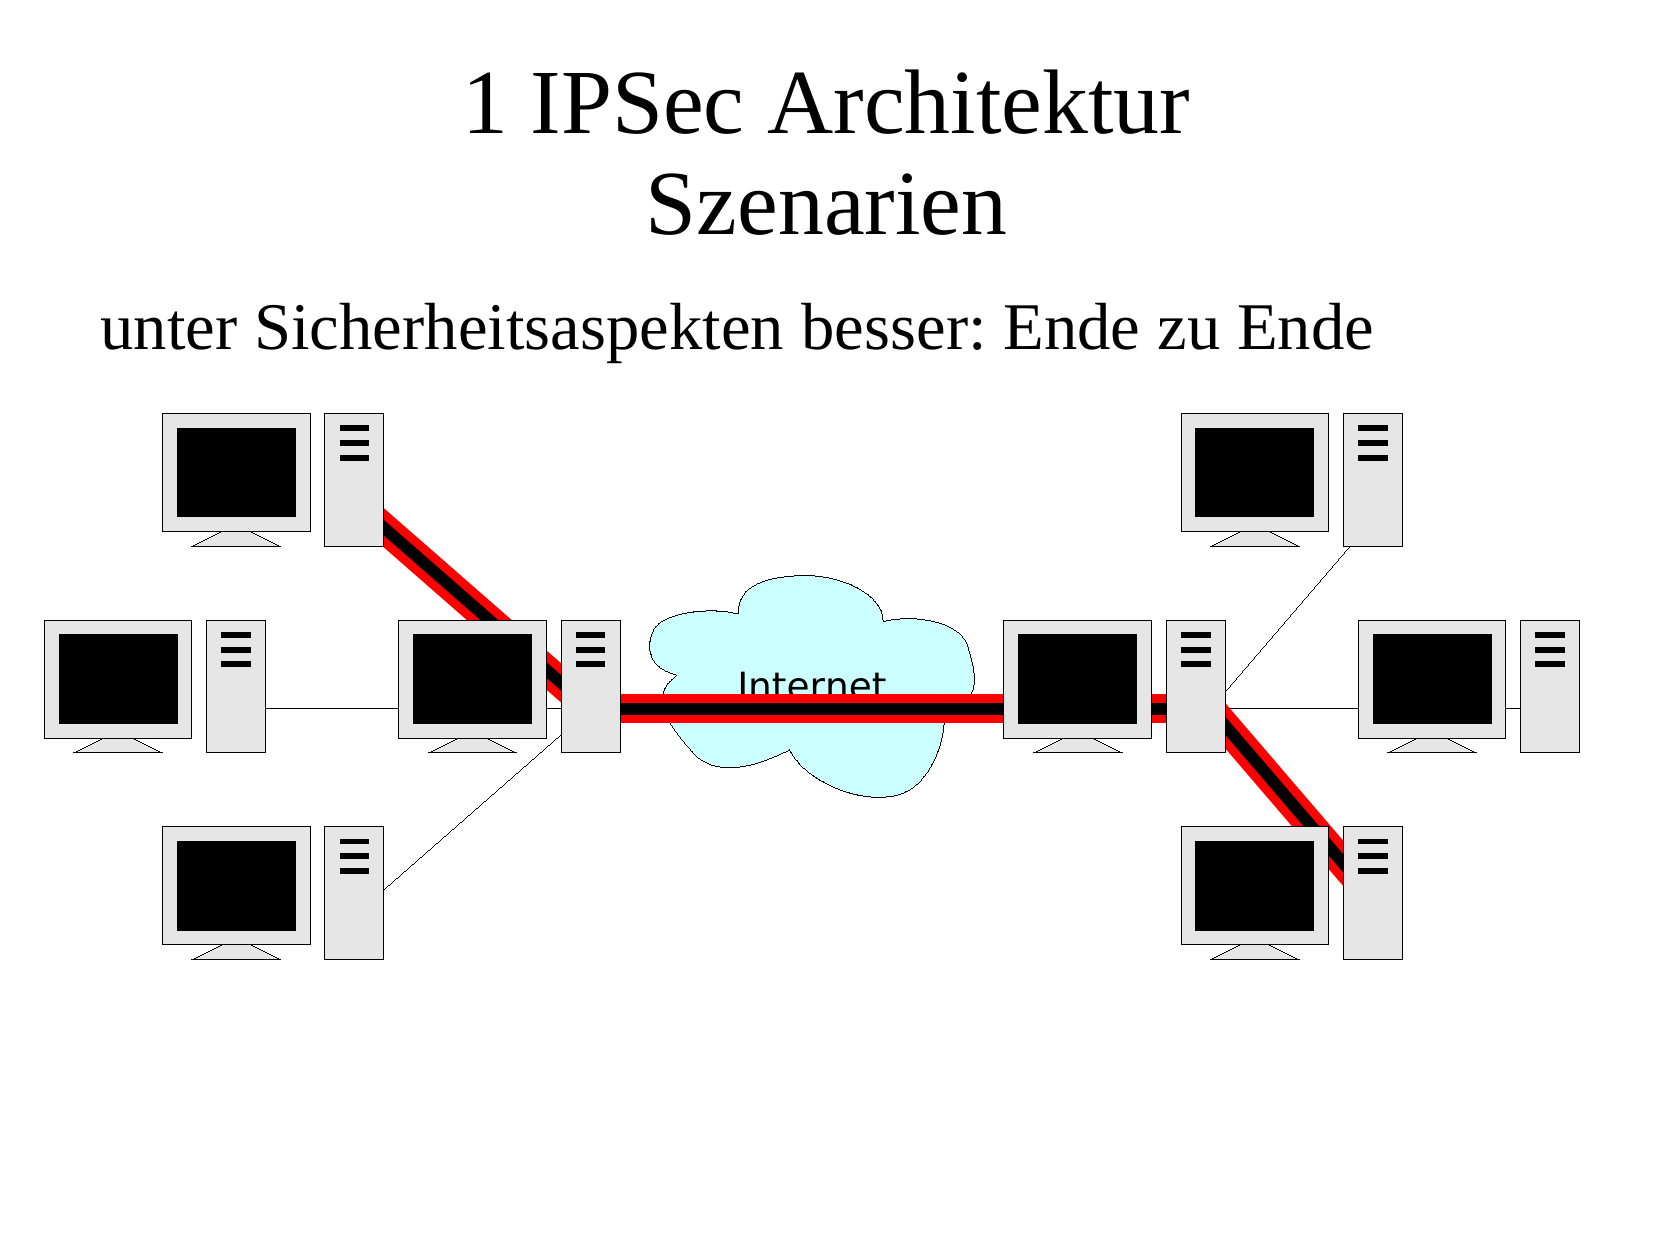

# 1 IPSec Architektur Szenarien
unter Sicherheitsaspekten besser: Ende zu Ende
Internet